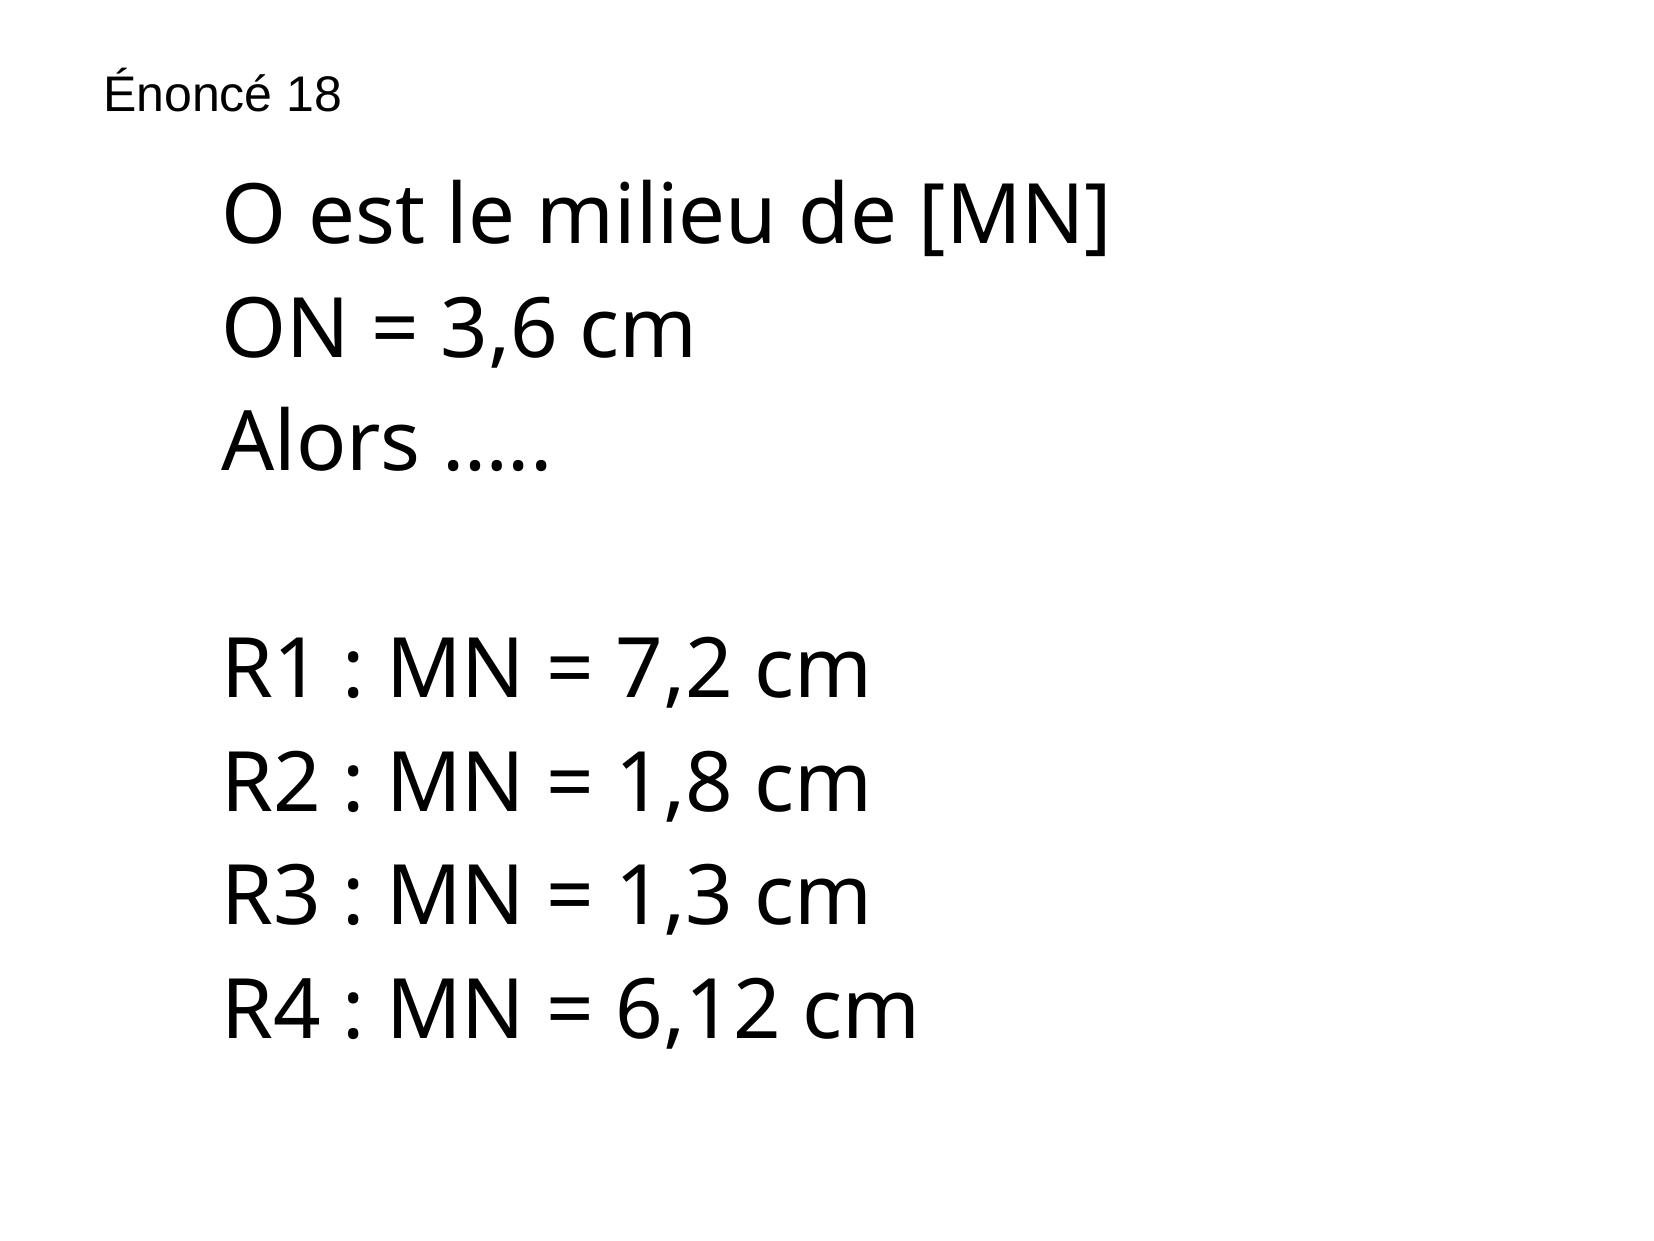

Énoncé 18
O est le milieu de [MN]
ON = 3,6 cm
Alors …..
R1 : MN = 7,2 cm
R2 : MN = 1,8 cm
R3 : MN = 1,3 cm
R4 : MN = 6,12 cm